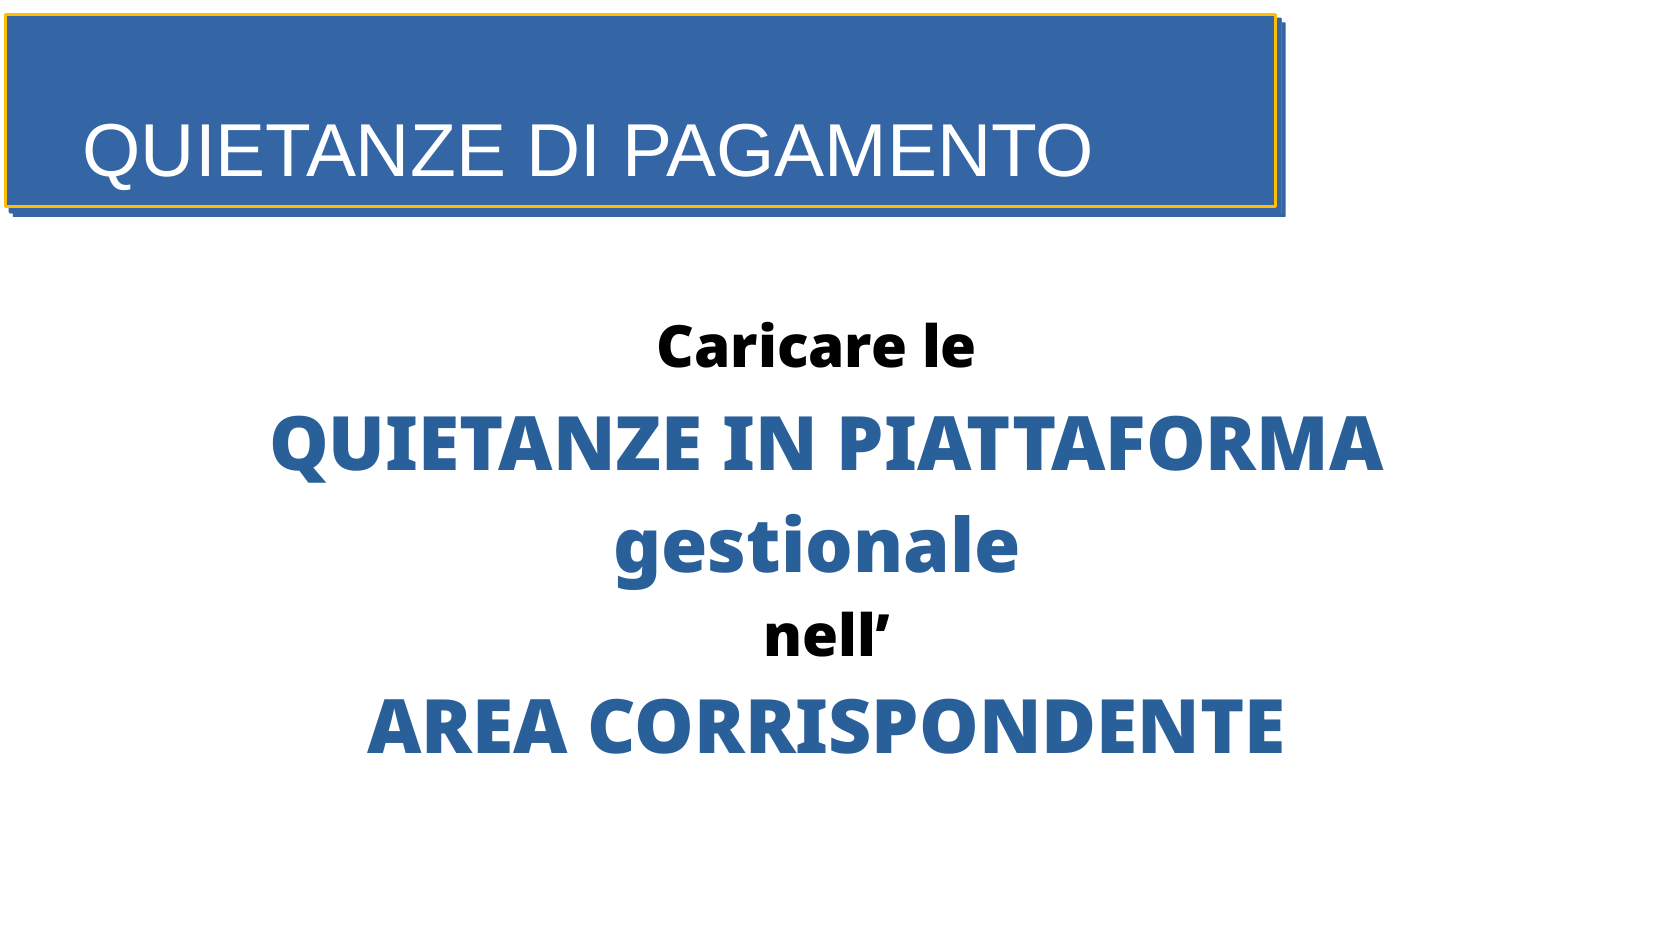

# QUIETANZE DI PAGAMENTO
Caricare le
QUIETANZE IN PIATTAFORMA gestionale
nell’
AREA CORRISPONDENTE